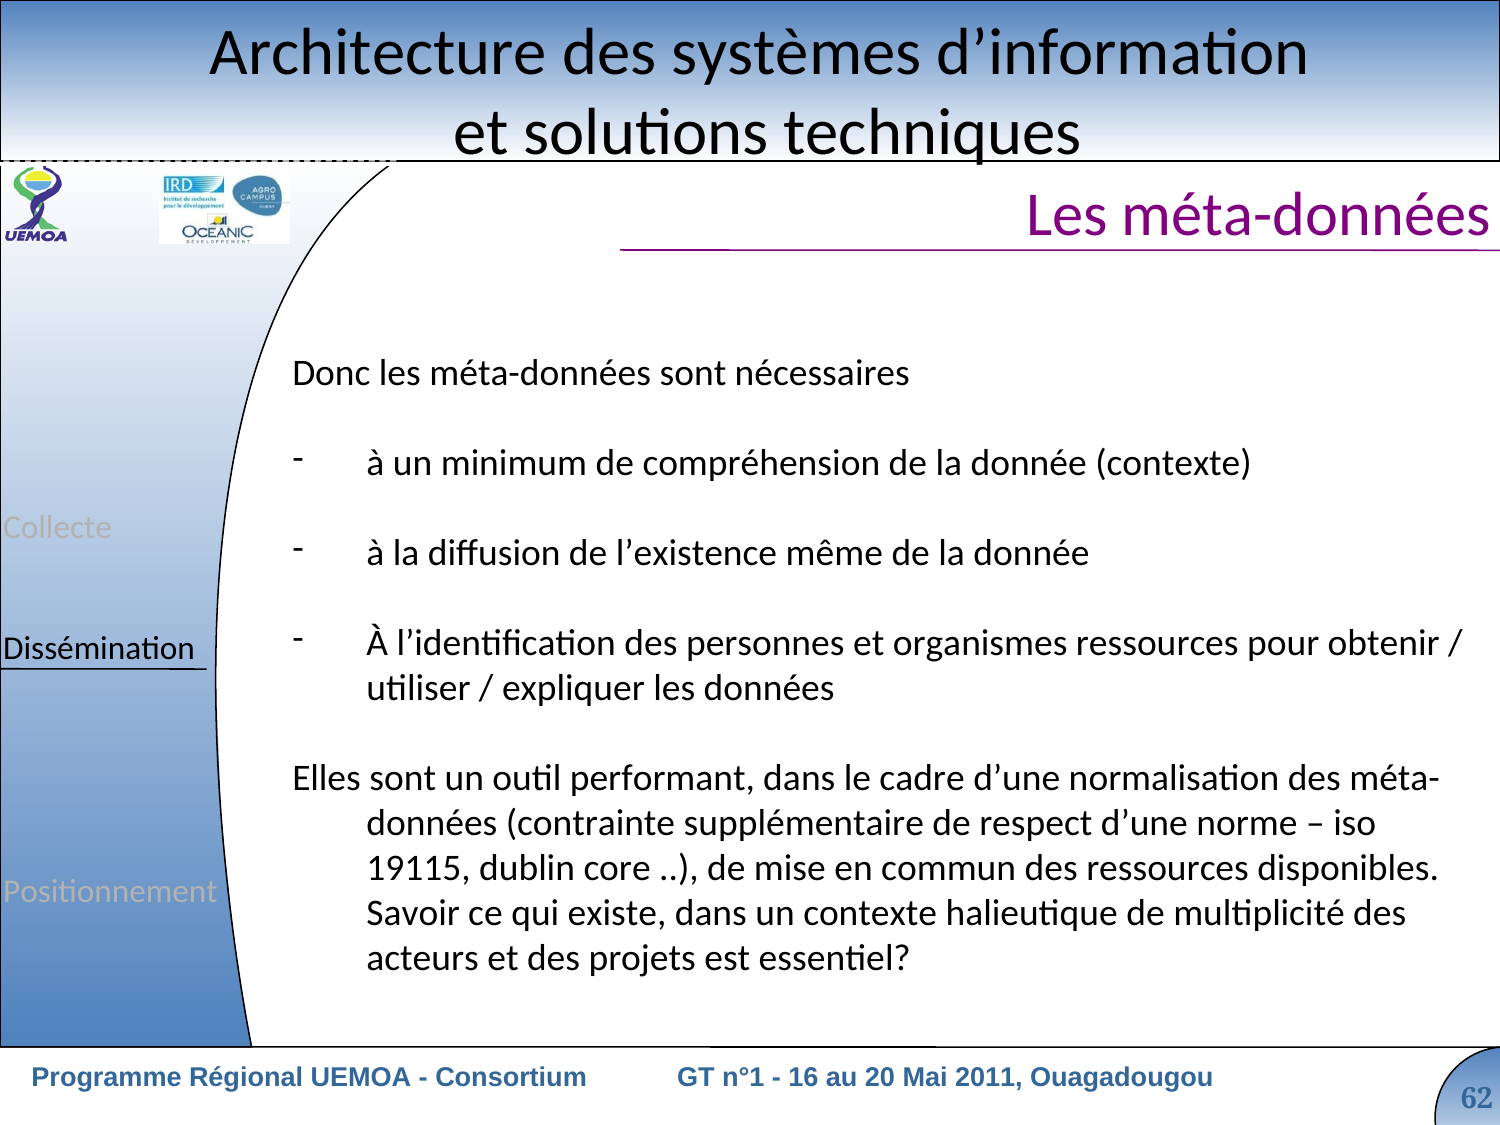

Architecture des systèmes d’information
et solutions techniques
Les méta-données
Donc les méta-données sont nécessaires
à un minimum de compréhension de la donnée (contexte)
à la diffusion de l’existence même de la donnée
À l’identification des personnes et organismes ressources pour obtenir / utiliser / expliquer les données
Elles sont un outil performant, dans le cadre d’une normalisation des méta-données (contrainte supplémentaire de respect d’une norme – iso 19115, dublin core ..), de mise en commun des ressources disponibles. Savoir ce qui existe, dans un contexte halieutique de multiplicité des acteurs et des projets est essentiel?
Collecte
Dissémination
Positionnement